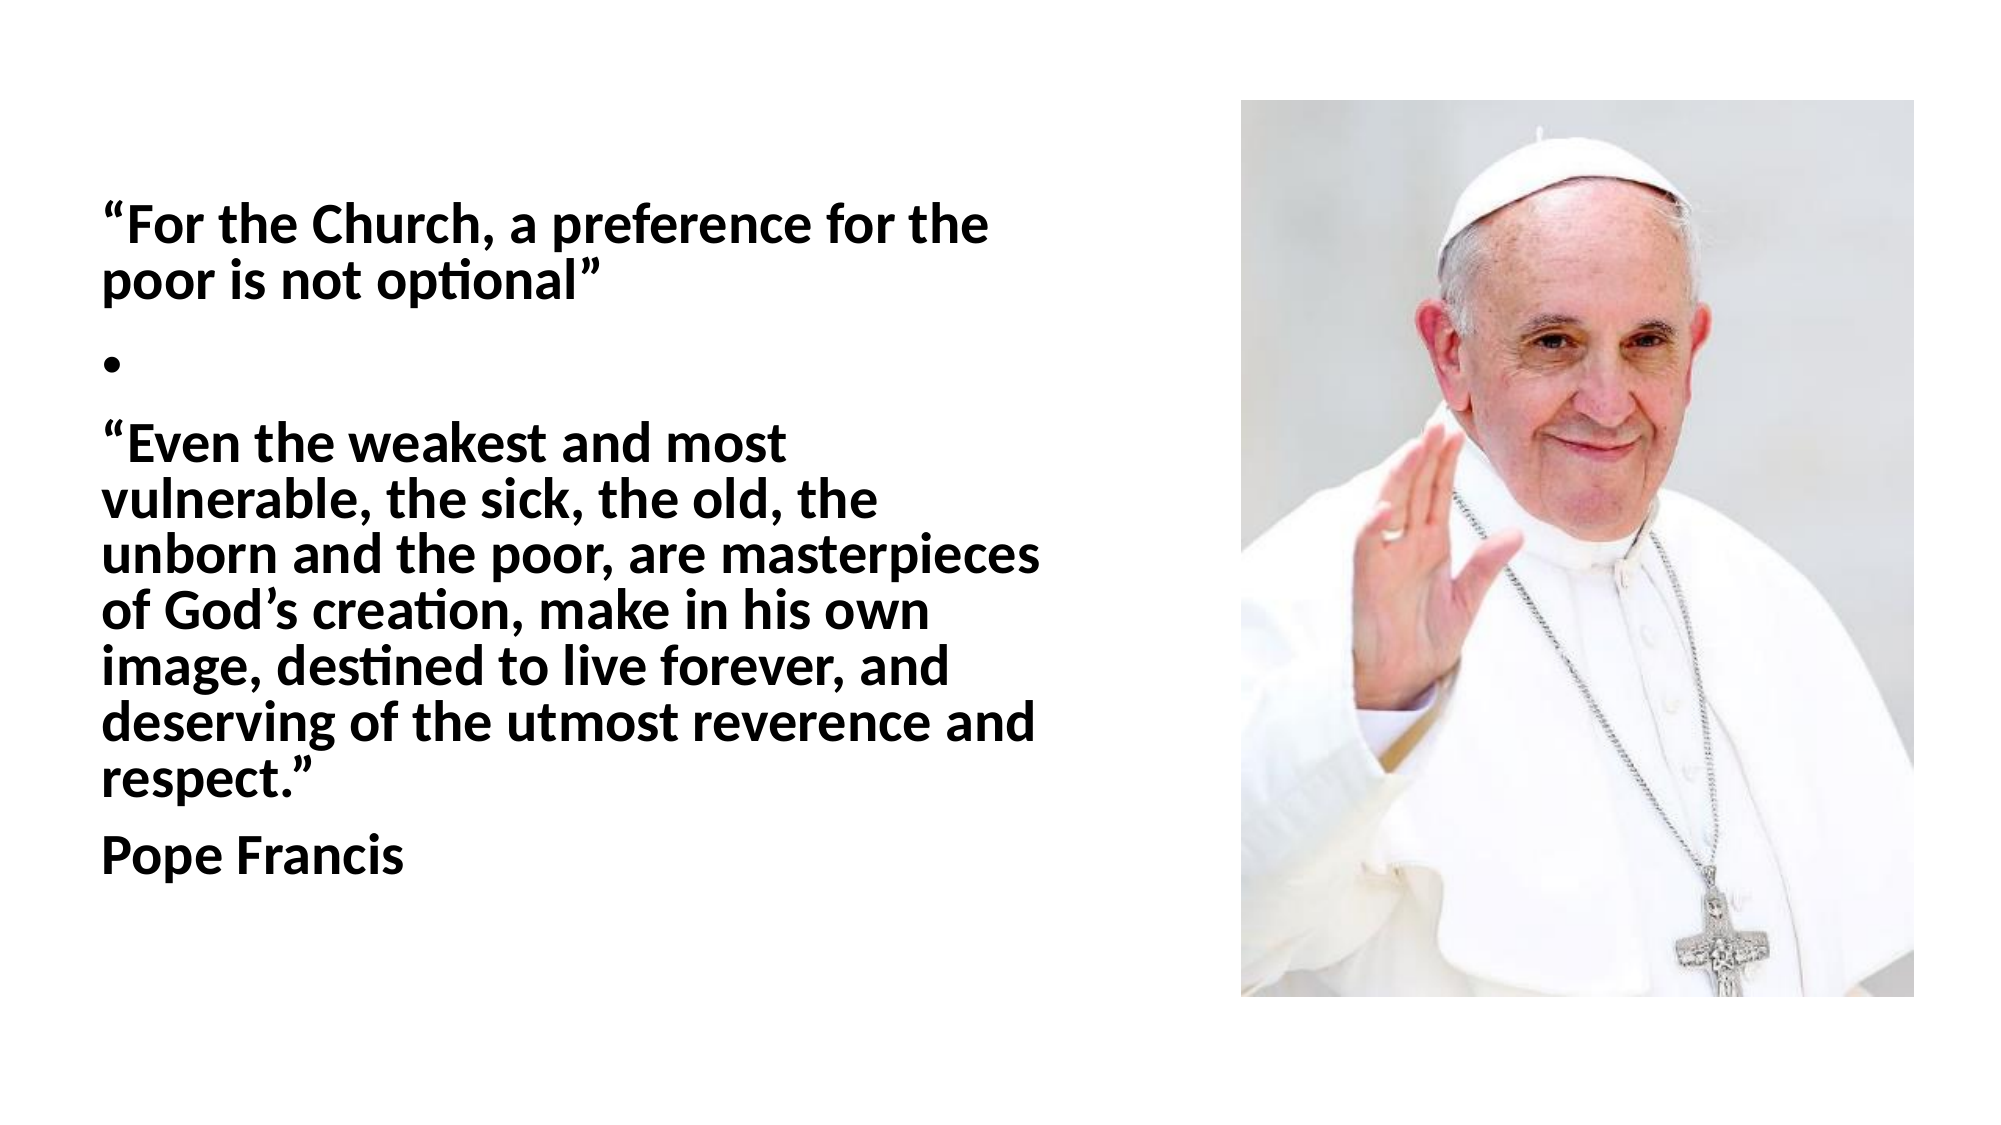

# “For the Church, a preference for the poor is not optional”
“Even the weakest and most vulnerable, the sick, the old, the unborn and the poor, are masterpieces of God’s creation, make in his own image, destined to live forever, and deserving of the utmost reverence and respect.”
Pope Francis